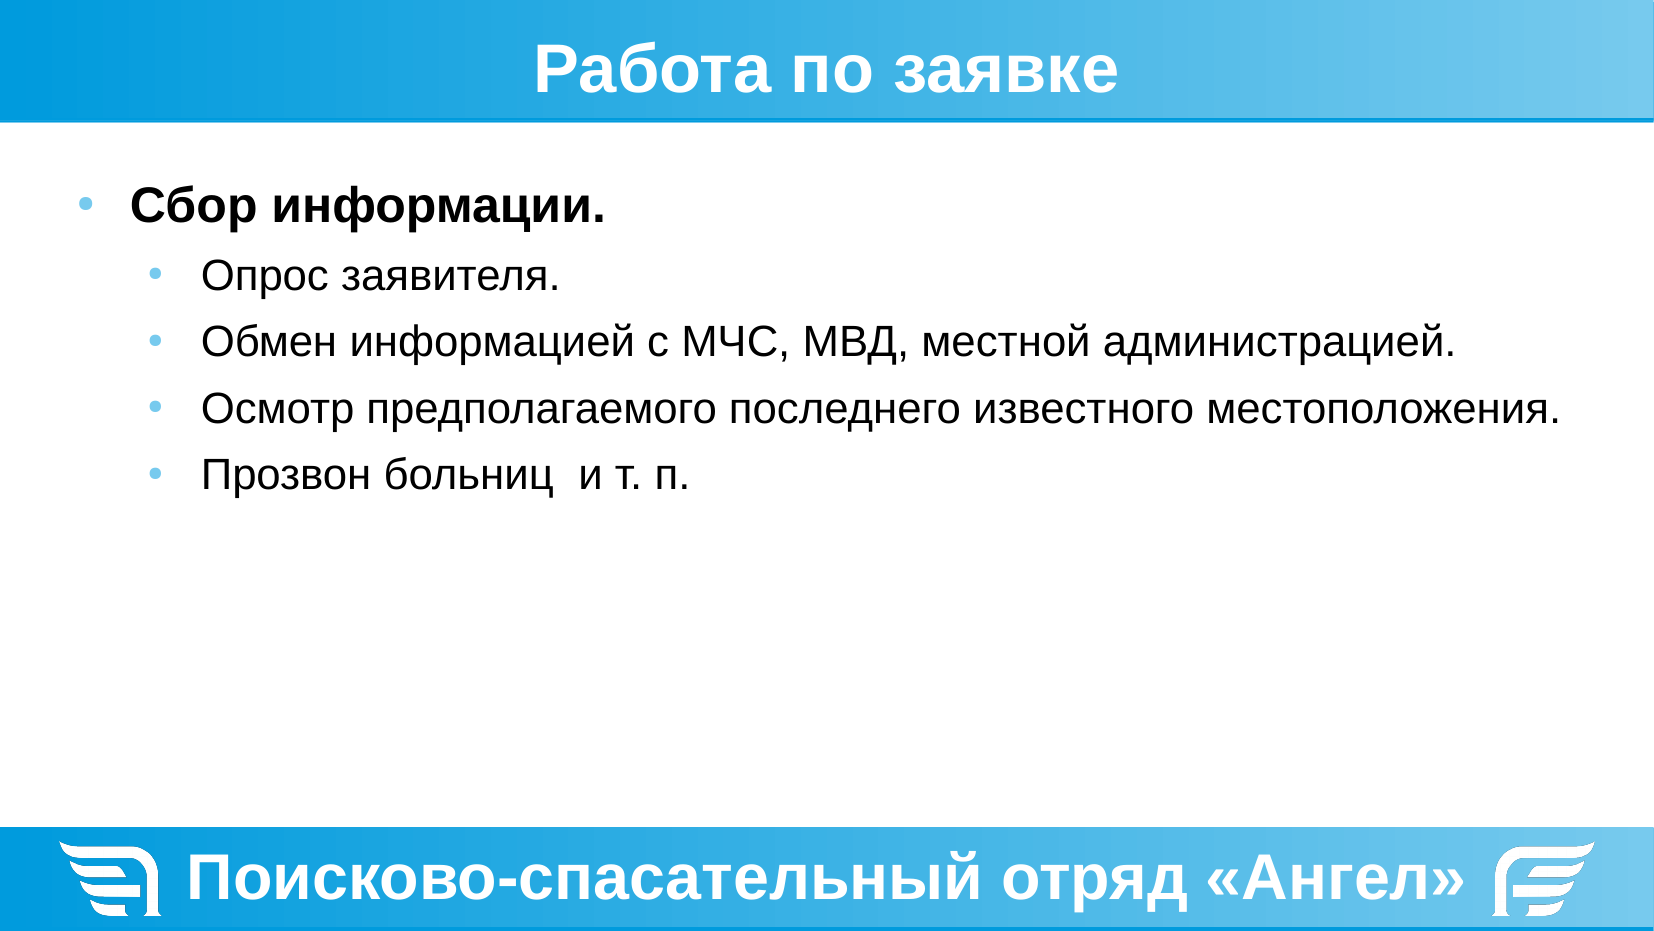

# Работа по заявке
Сбор информации.
Опрос заявителя.
Обмен информацией с МЧС, МВД, местной администрацией.
Осмотр предполагаемого последнего известного местоположения.
Прозвон больниц и т. п.